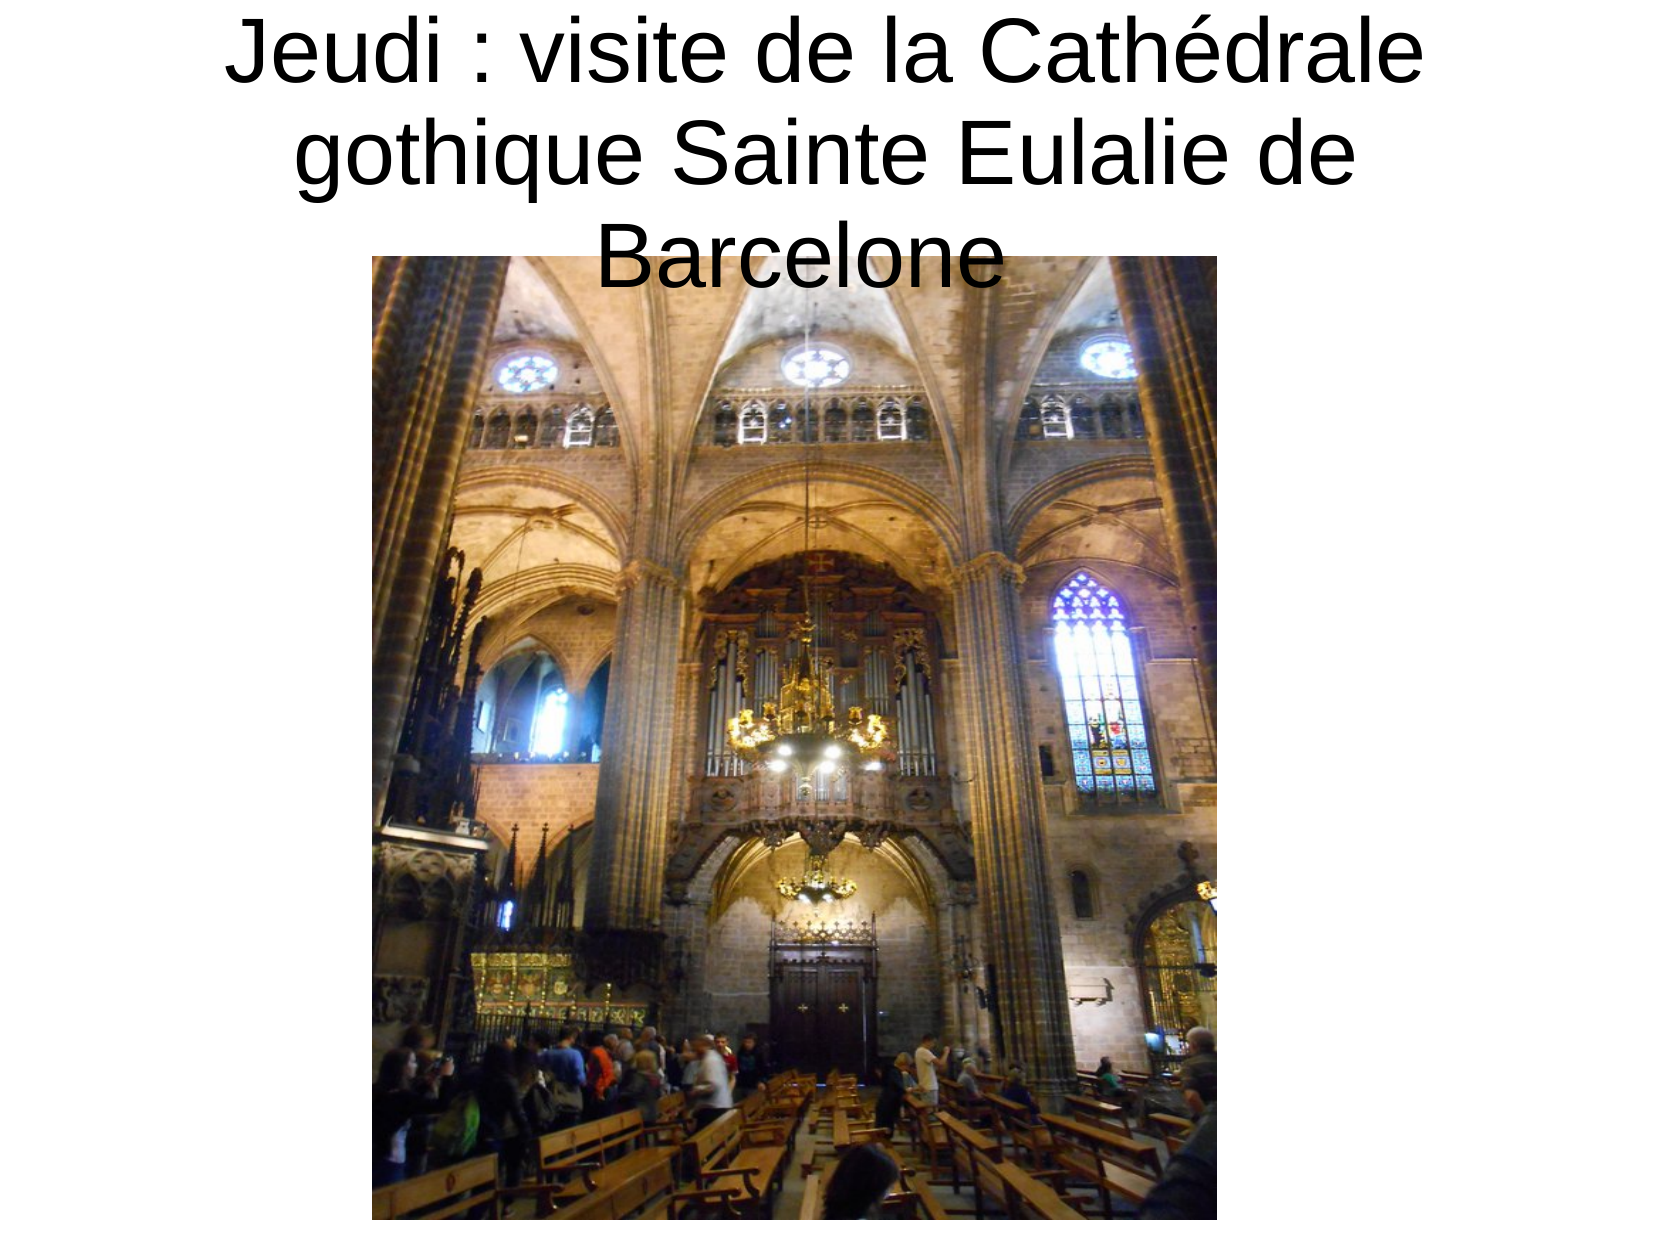

# Jeudi : visite de la Cathédrale gothique Sainte Eulalie de Barcelone